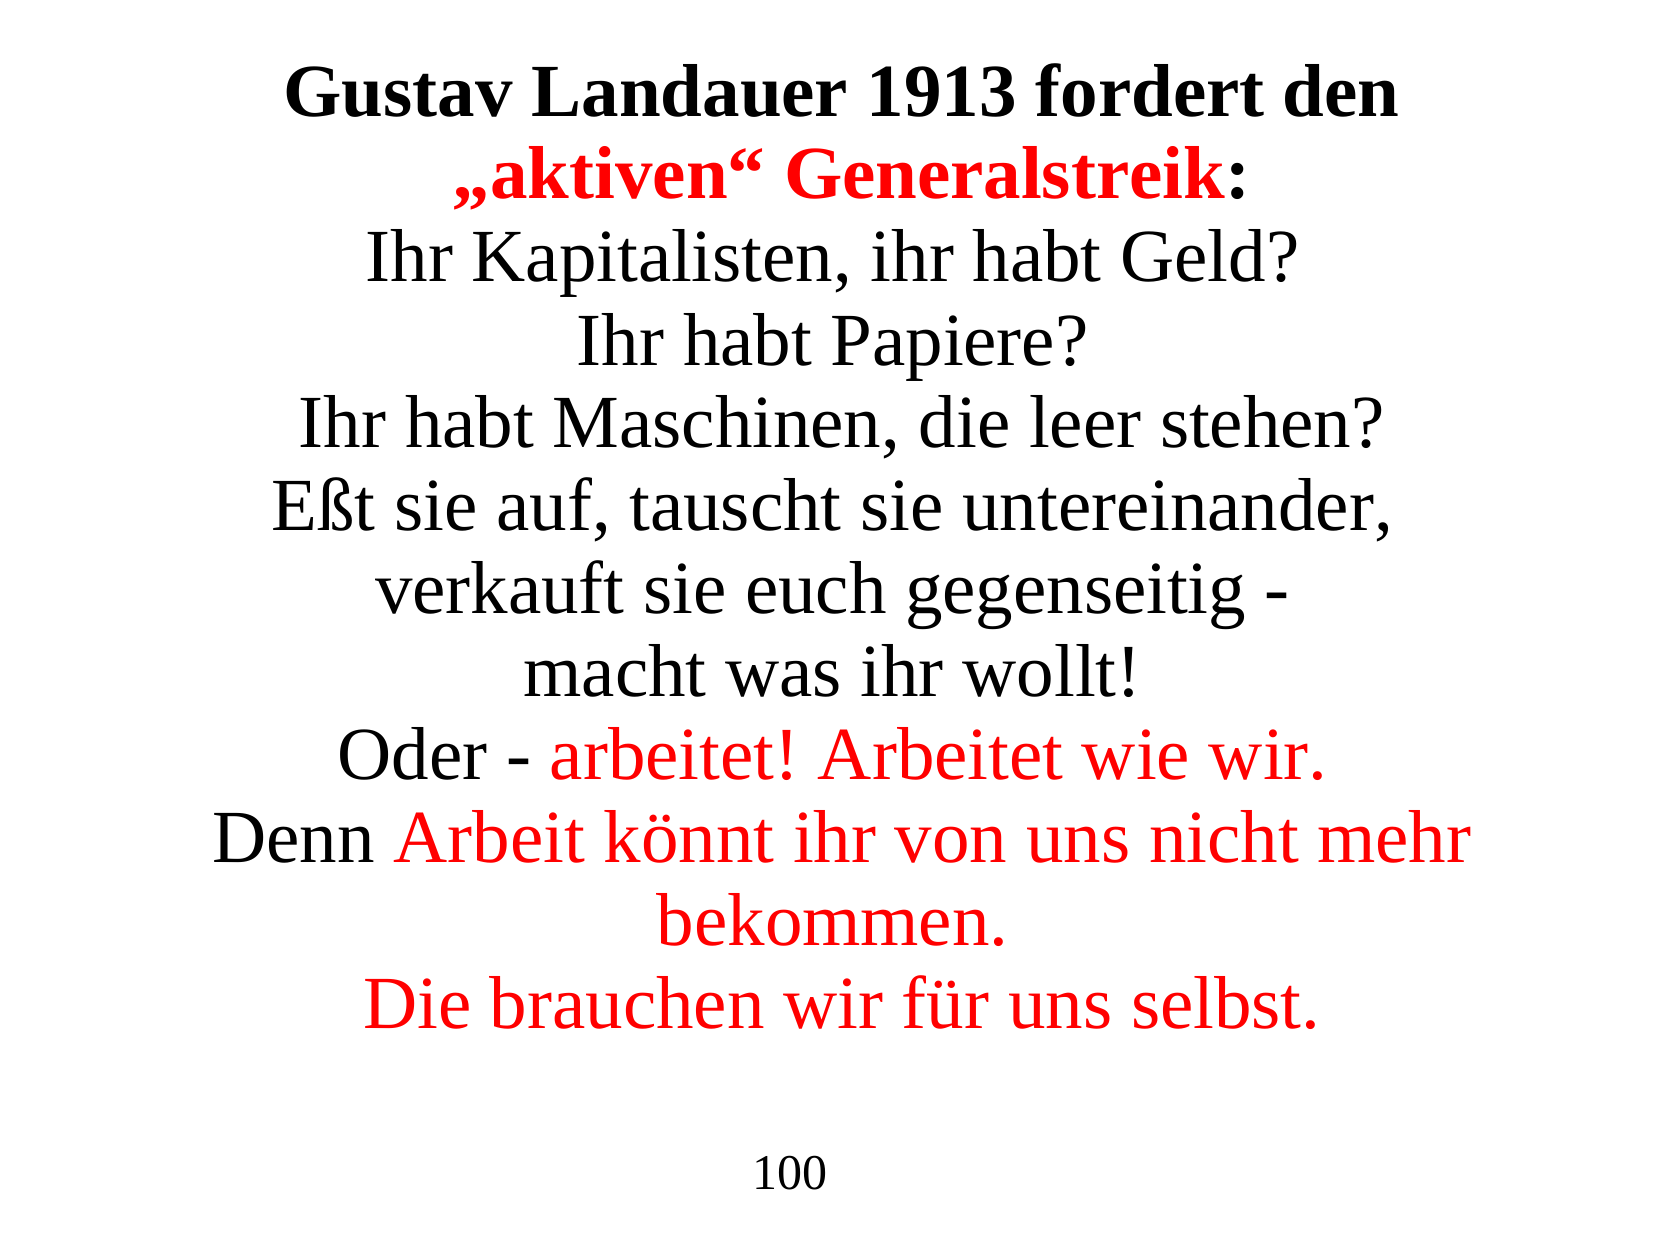

Gustav Landauer 1913 fordert den
 „aktiven“ Generalstreik:
Ihr Kapitalisten, ihr habt Geld?
Ihr habt Papiere?
Ihr habt Maschinen, die leer stehen?
Eßt sie auf, tauscht sie untereinander,
verkauft sie euch gegenseitig -
macht was ihr wollt!
Oder - arbeitet! Arbeitet wie wir.
Denn Arbeit könnt ihr von uns nicht mehr bekommen.
Die brauchen wir für uns selbst.